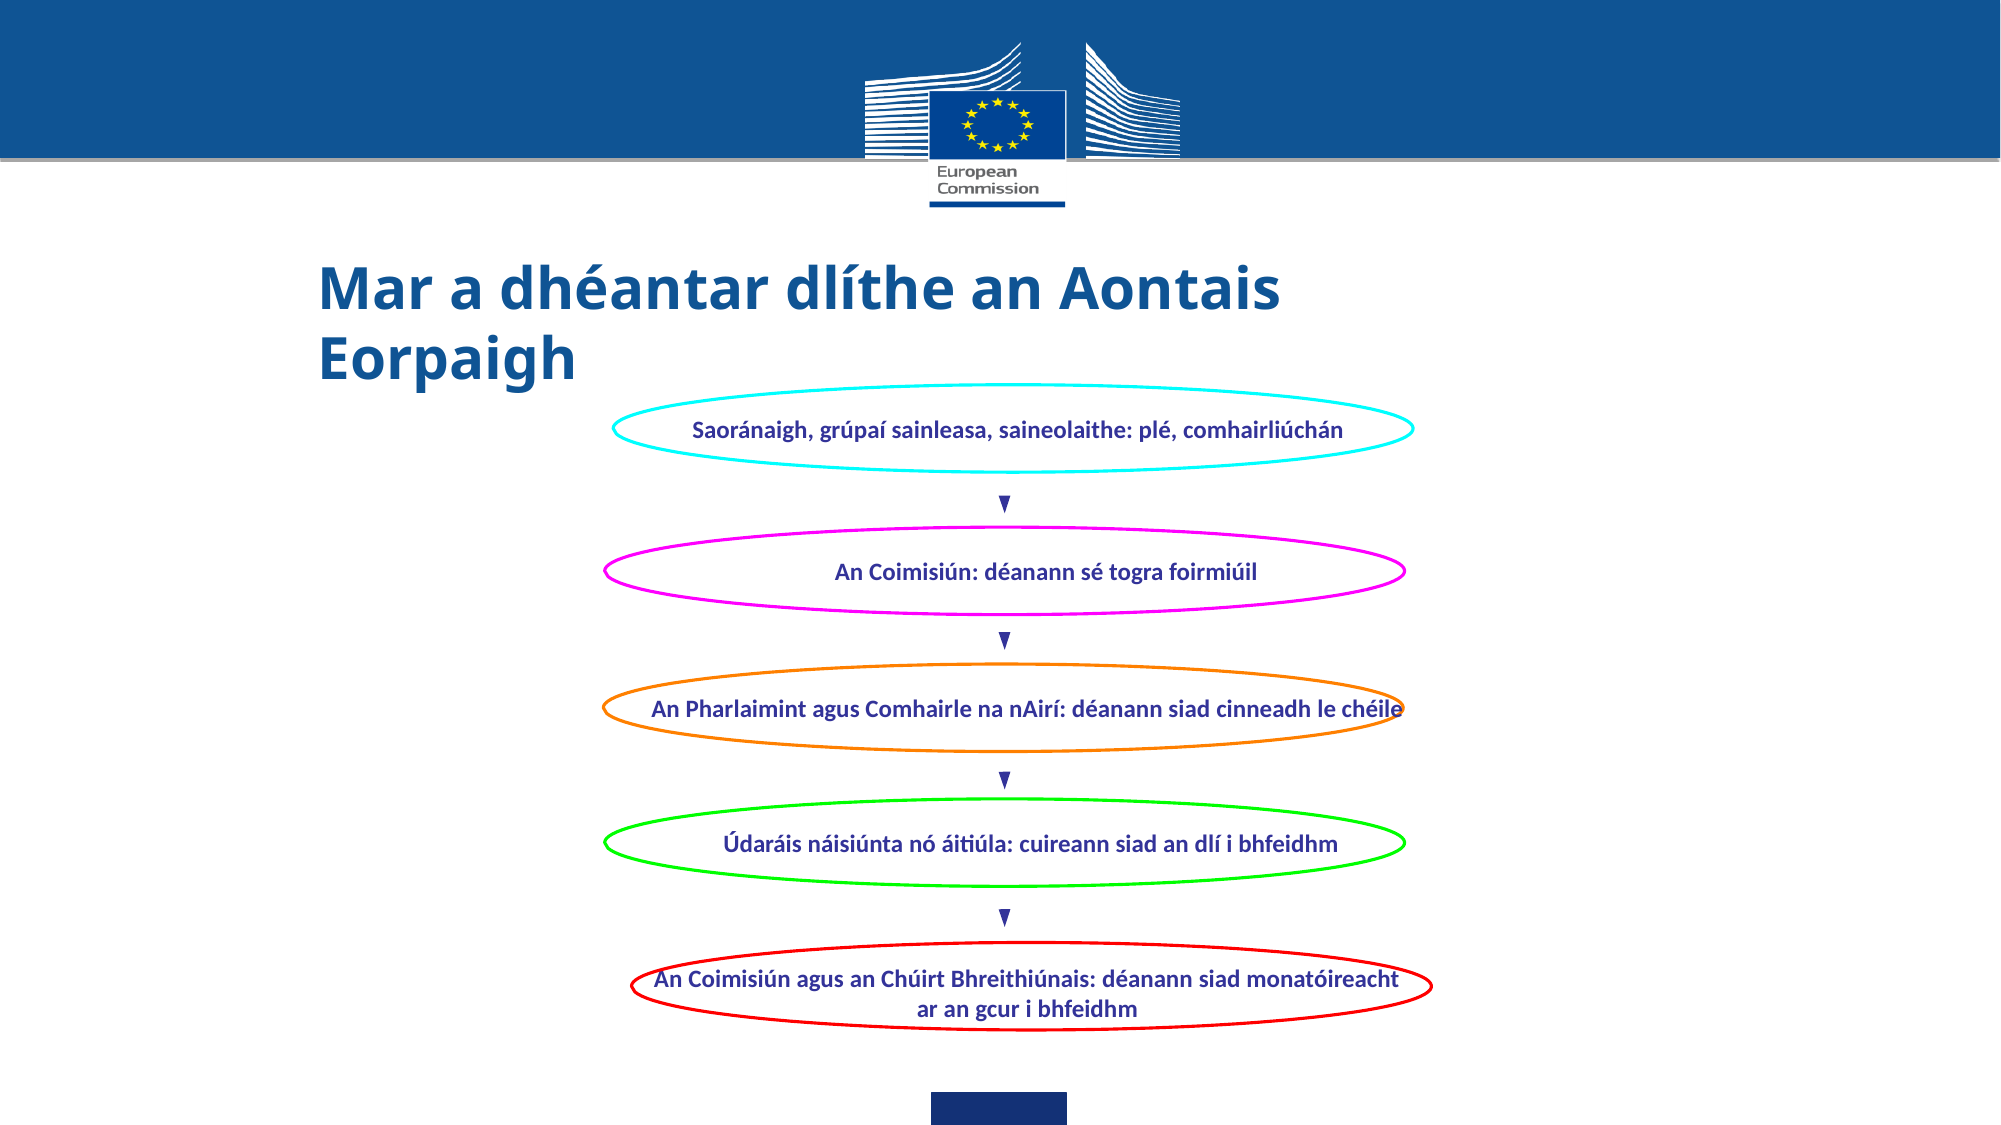

Mar a dhéantar dlíthe an Aontais Eorpaigh
Saoránaigh, grúpaí sainleasa, saineolaithe: plé, comhairliúchán
An Coimisiún: déanann sé togra foirmiúil
An Pharlaimint agus Comhairle na nAirí: déanann siad cinneadh le chéile
Údaráis náisiúnta nó áitiúla: cuireann siad an dlí i bhfeidhm
An Coimisiún agus an Chúirt Bhreithiúnais: déanann siad monatóireacht ar an gcur i bhfeidhm